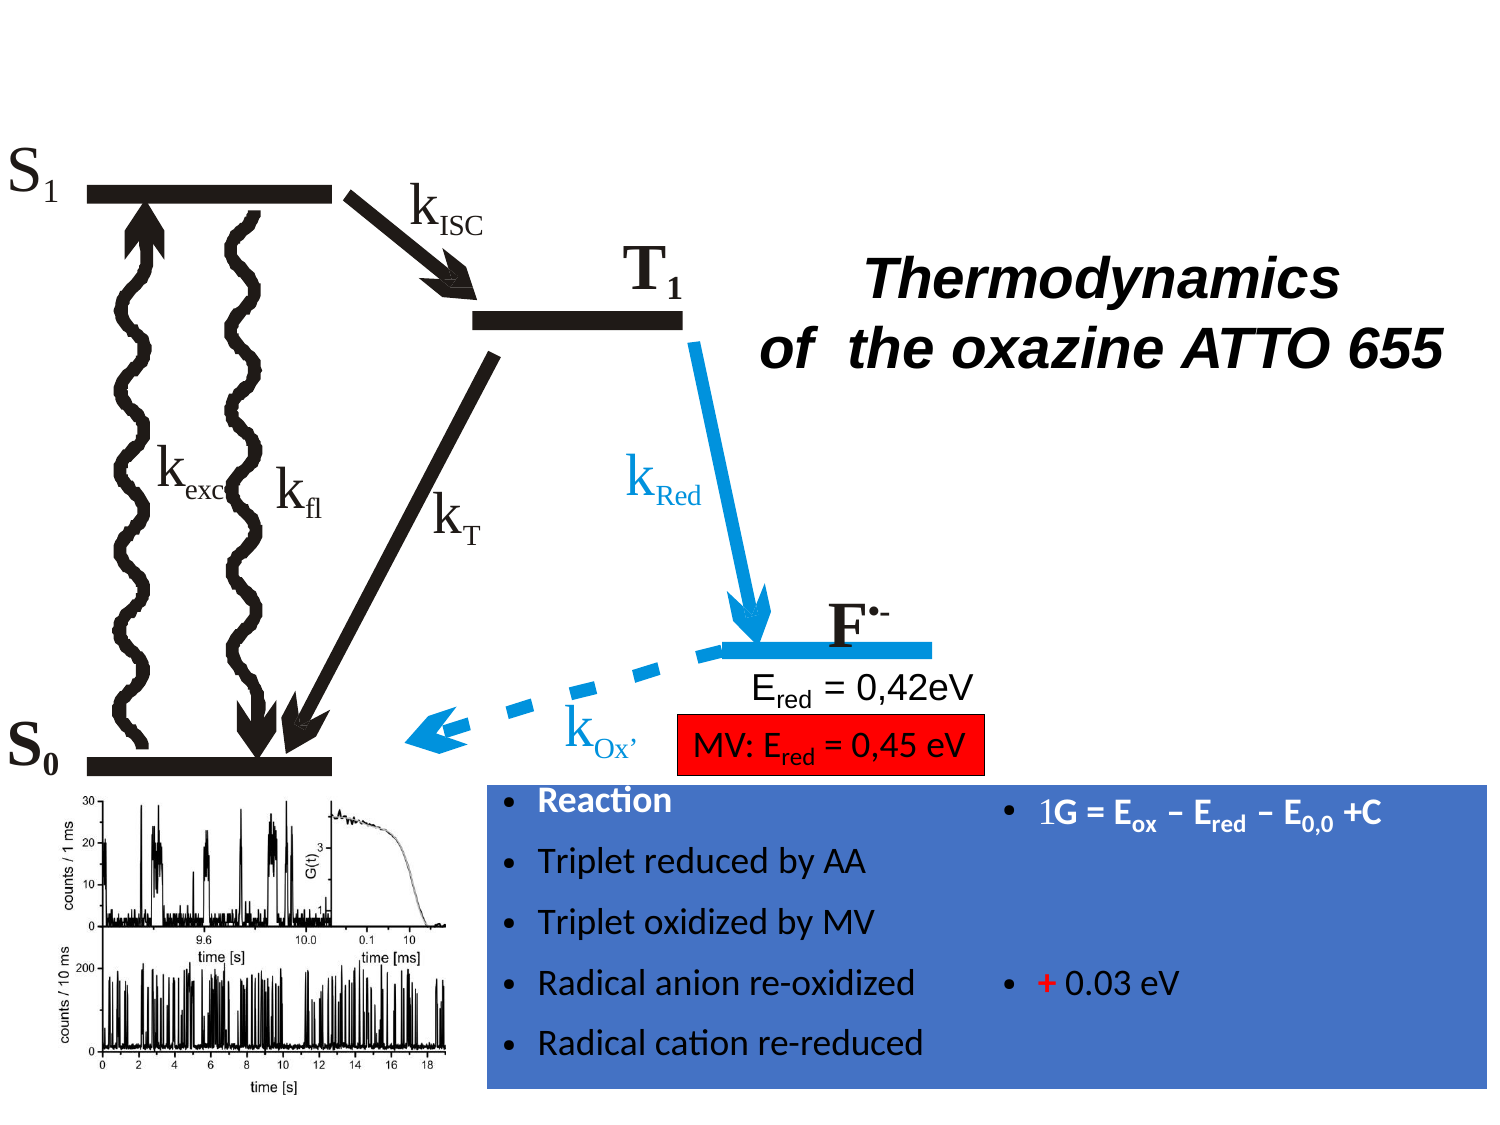

# S1
k
ISC
T1
Thermodynamics
of	the oxazine ATTO 655
kRed
k
kfl
exc
k
T
F•-
Ered = 0,42eV
k
S0
MV: Ered = 0,45 eV
Ox’
| Reaction | G = Eox – Ered – E0,0 +C |
| --- | --- |
| Triplet reduced by AA | |
| Triplet oxidized by MV | |
| Radical anion re-oxidized | + 0.03 eV |
| Radical cation re-reduced | |